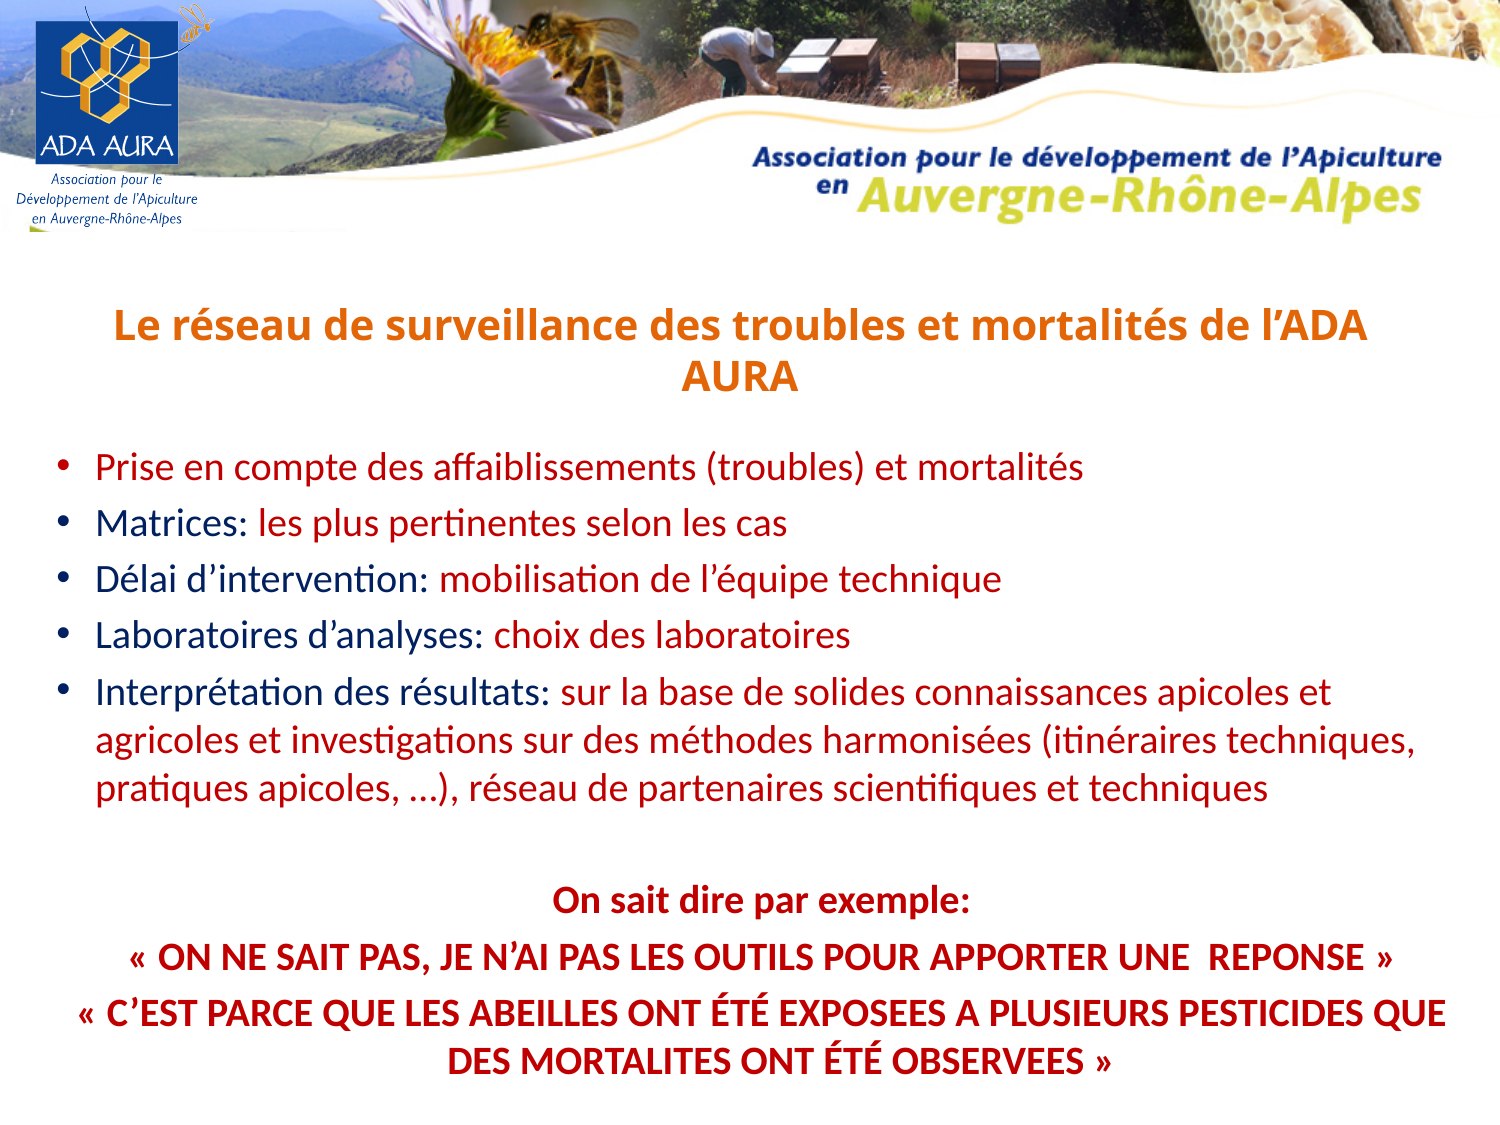

# Le réseau de surveillance des troubles et mortalités de l’ADA AURA
Prise en compte des affaiblissements (troubles) et mortalités
Matrices: les plus pertinentes selon les cas
Délai d’intervention: mobilisation de l’équipe technique
Laboratoires d’analyses: choix des laboratoires
Interprétation des résultats: sur la base de solides connaissances apicoles et agricoles et investigations sur des méthodes harmonisées (itinéraires techniques, pratiques apicoles, …), réseau de partenaires scientifiques et techniques
On sait dire par exemple:
« ON NE SAIT PAS, JE N’AI PAS LES OUTILS POUR APPORTER UNE REPONSE »
« C’EST PARCE QUE LES ABEILLES ONT ÉTÉ EXPOSEES A PLUSIEURS PESTICIDES QUE DES MORTALITES ONT ÉTÉ OBSERVEES »